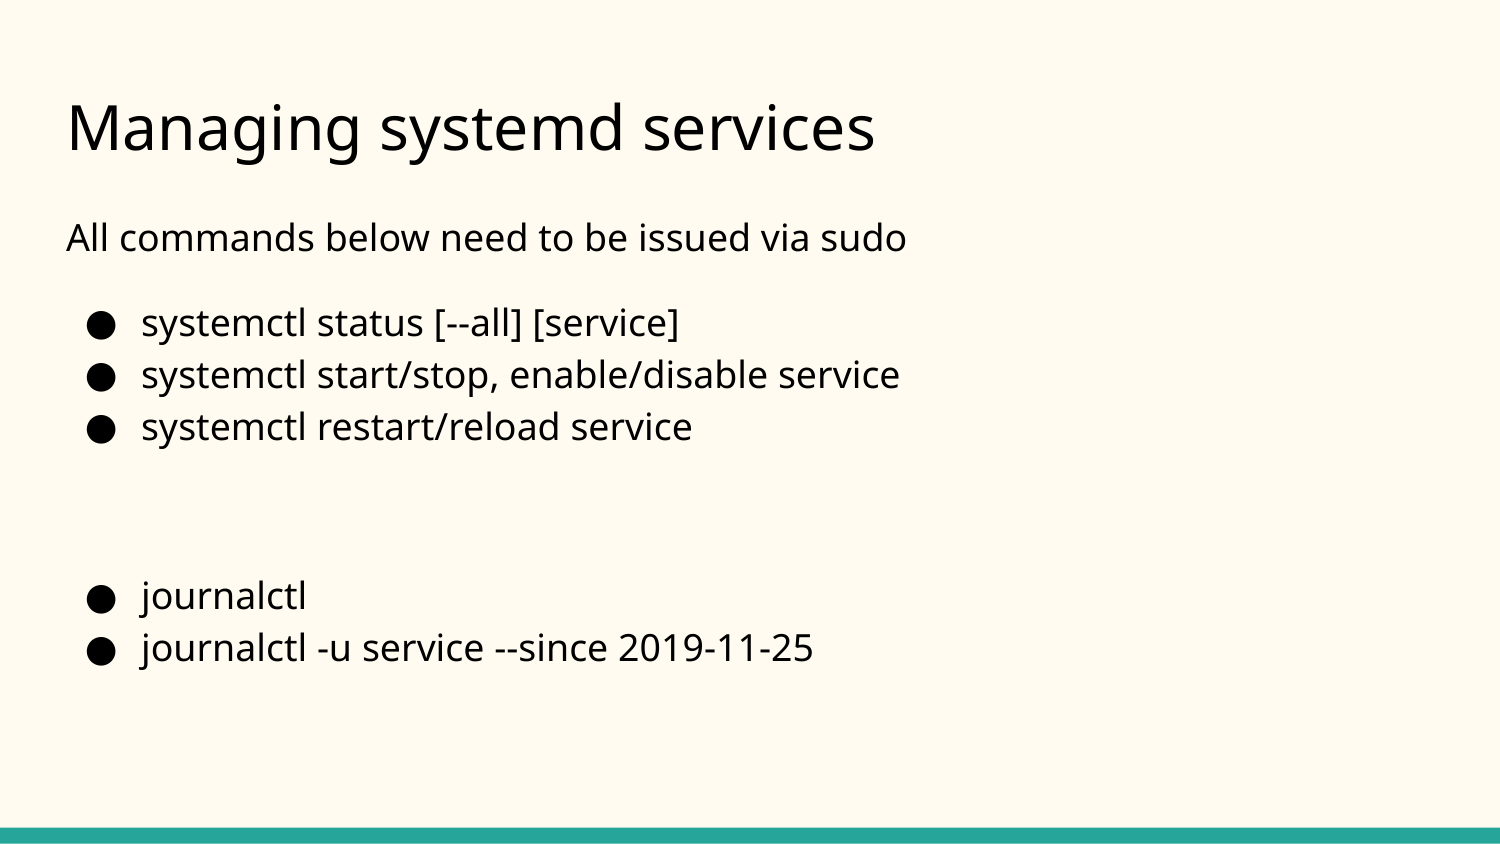

# Managing systemd services
All commands below need to be issued via sudo
systemctl status [--all] [service]
systemctl start/stop, enable/disable service
systemctl restart/reload service
journalctl
journalctl -u service --since 2019-11-25